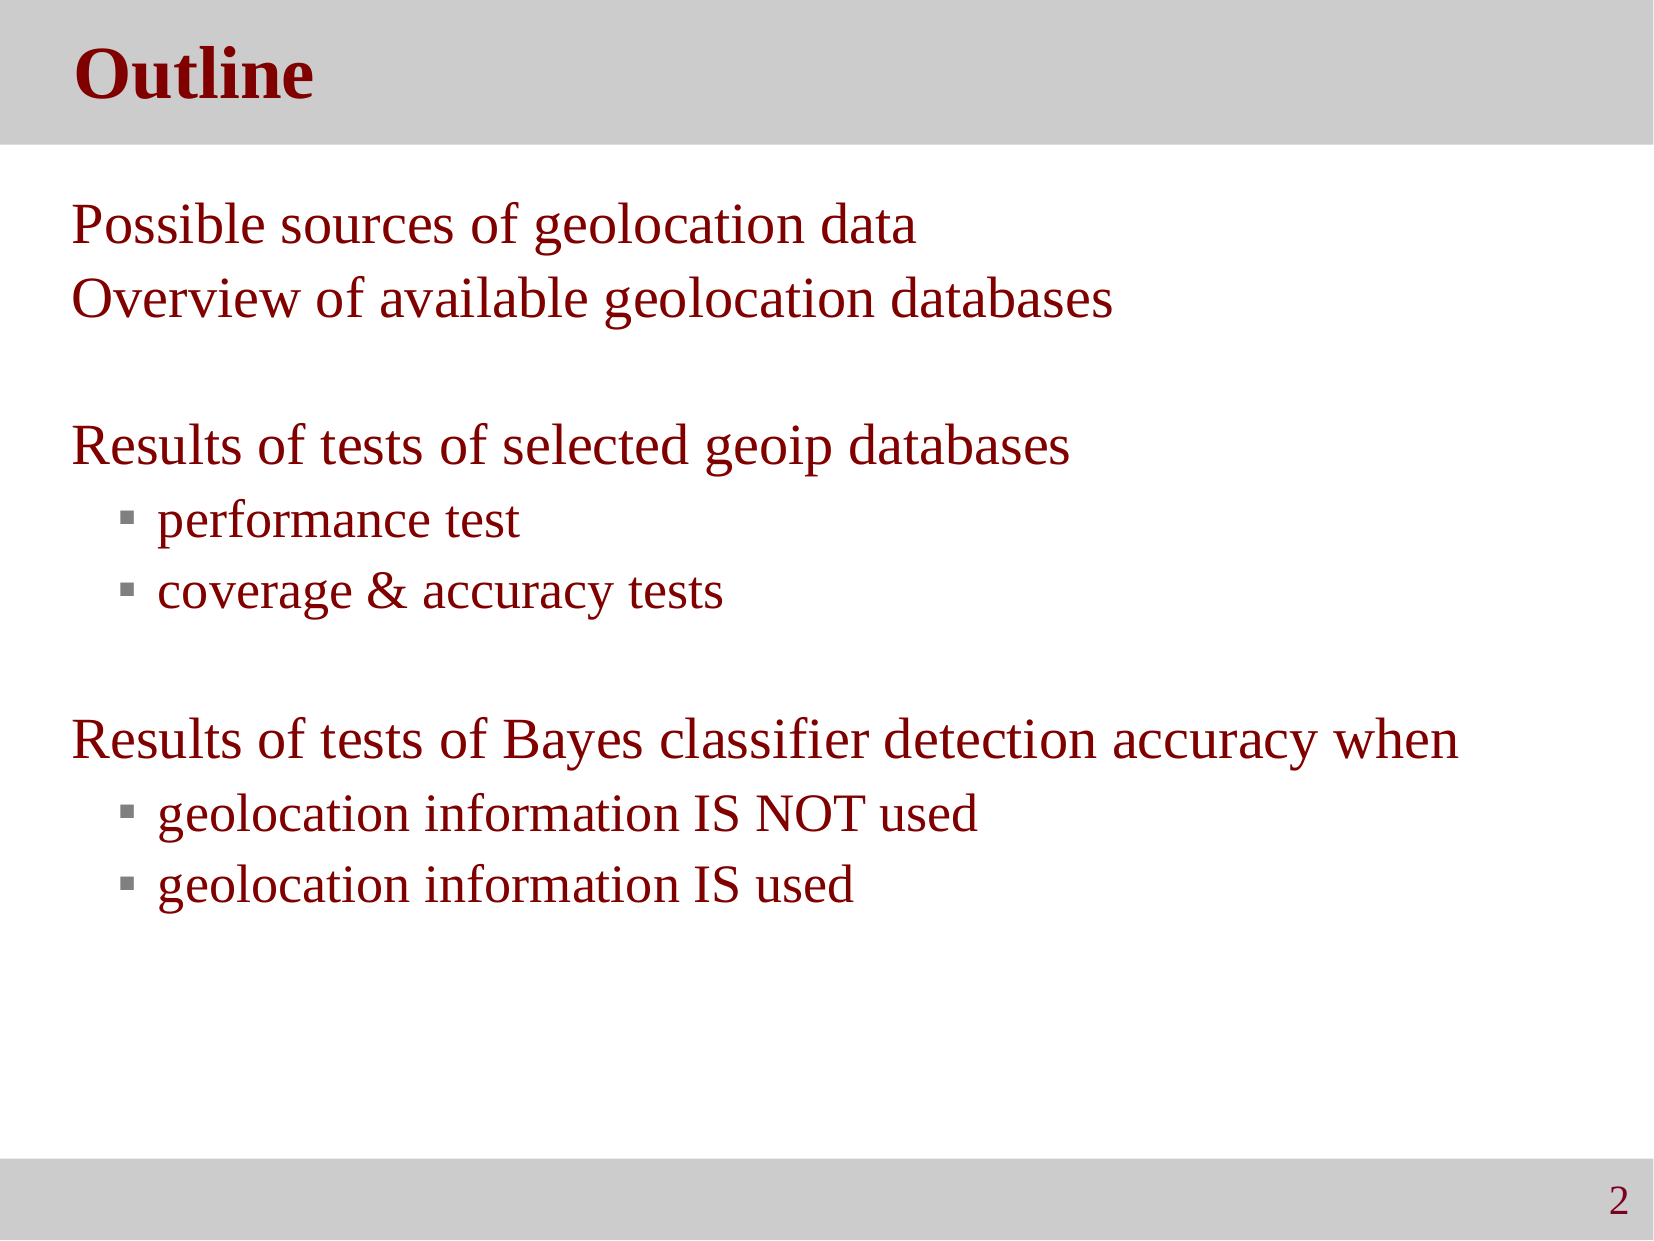

# Outline
Possible sources of geolocation data
Overview of available geolocation databases
Results of tests of selected geoip databases
performance test
coverage & accuracy tests
Results of tests of Bayes classifier detection accuracy when
geolocation information IS NOT used
geolocation information IS used